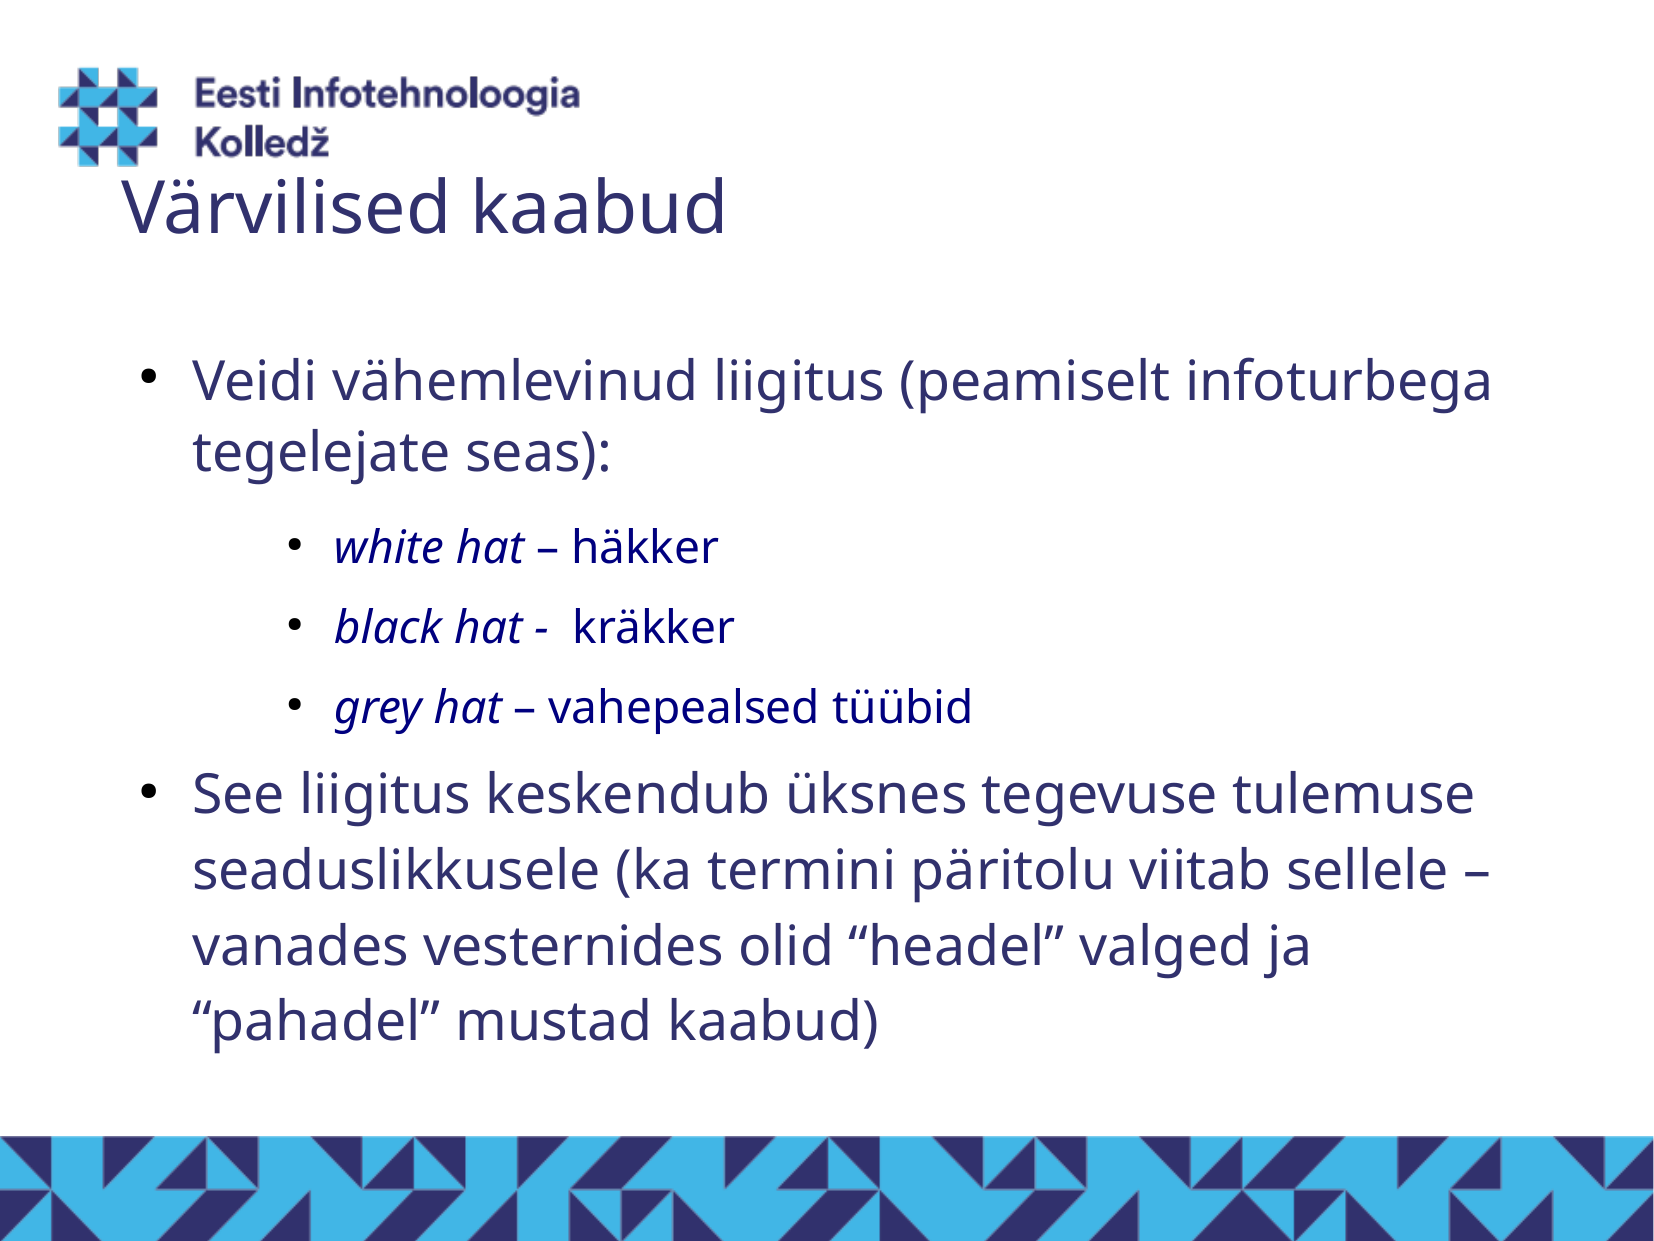

# Värvilised kaabud
Veidi vähemlevinud liigitus (peamiselt infoturbega tegelejate seas):
white hat – häkker
black hat - kräkker
grey hat – vahepealsed tüübid
See liigitus keskendub üksnes tegevuse tulemuse seaduslikkusele (ka termini päritolu viitab sellele – vanades vesternides olid “headel” valged ja “pahadel” mustad kaabud)